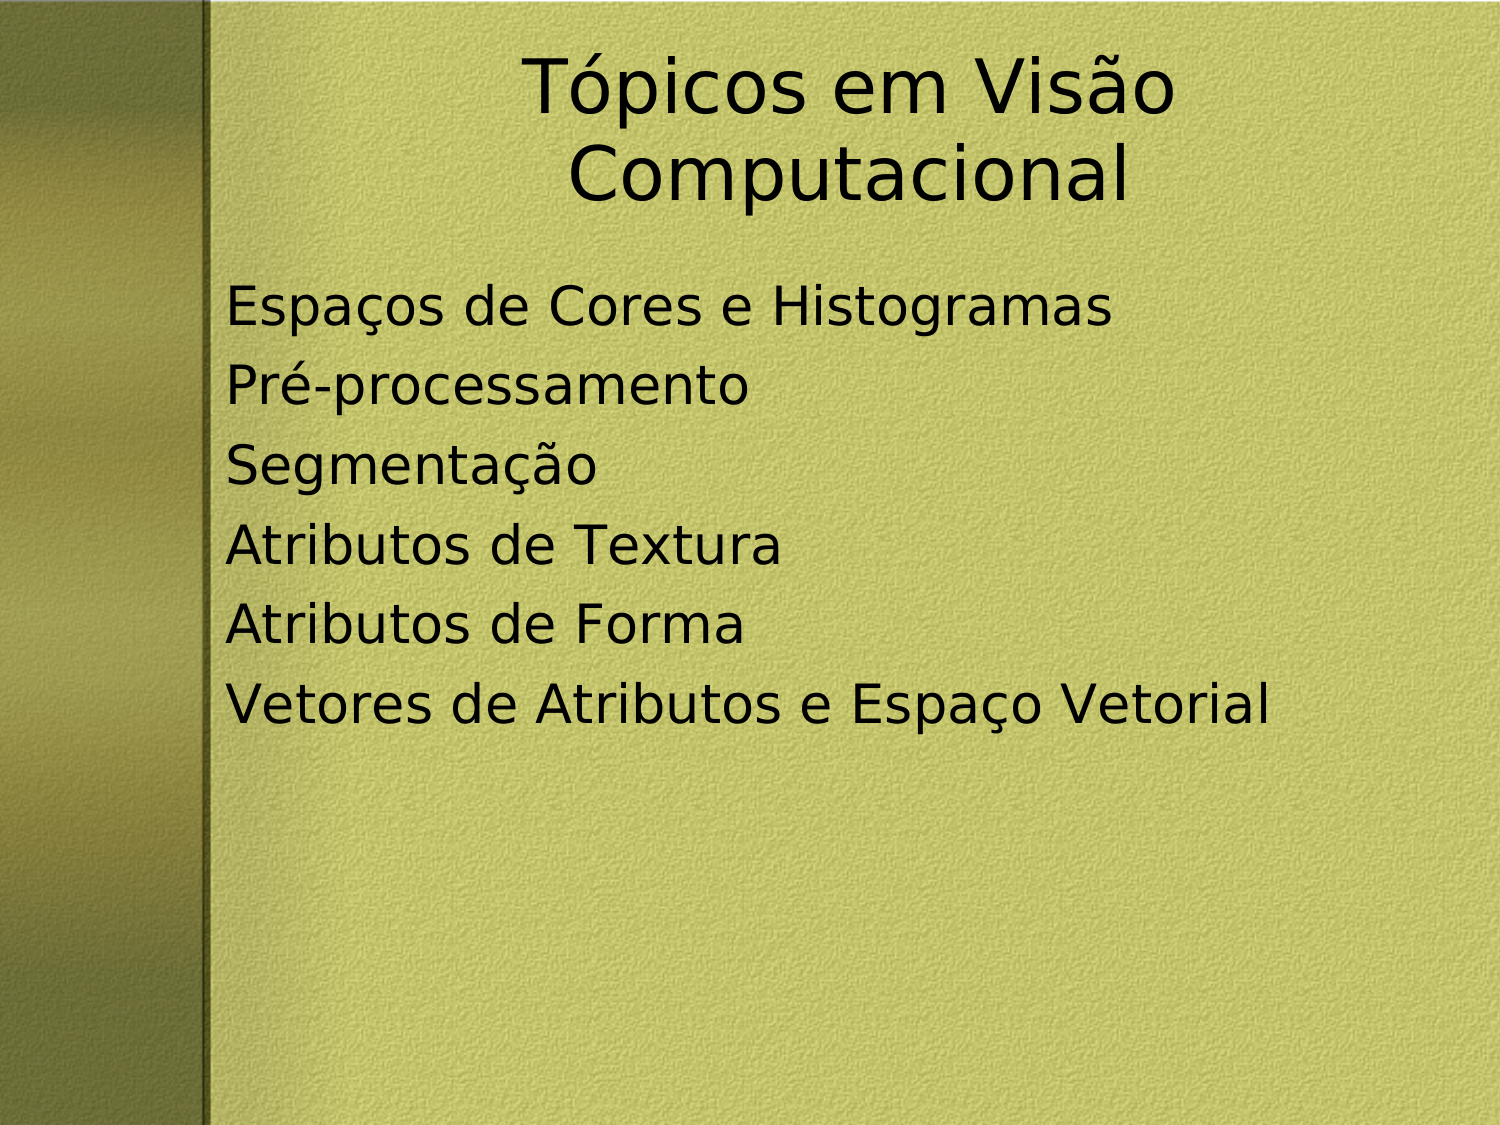

# Tópicos em Visão Computacional
Espaços de Cores e Histogramas
Pré-processamento
Segmentação
Atributos de Textura
Atributos de Forma
Vetores de Atributos e Espaço Vetorial